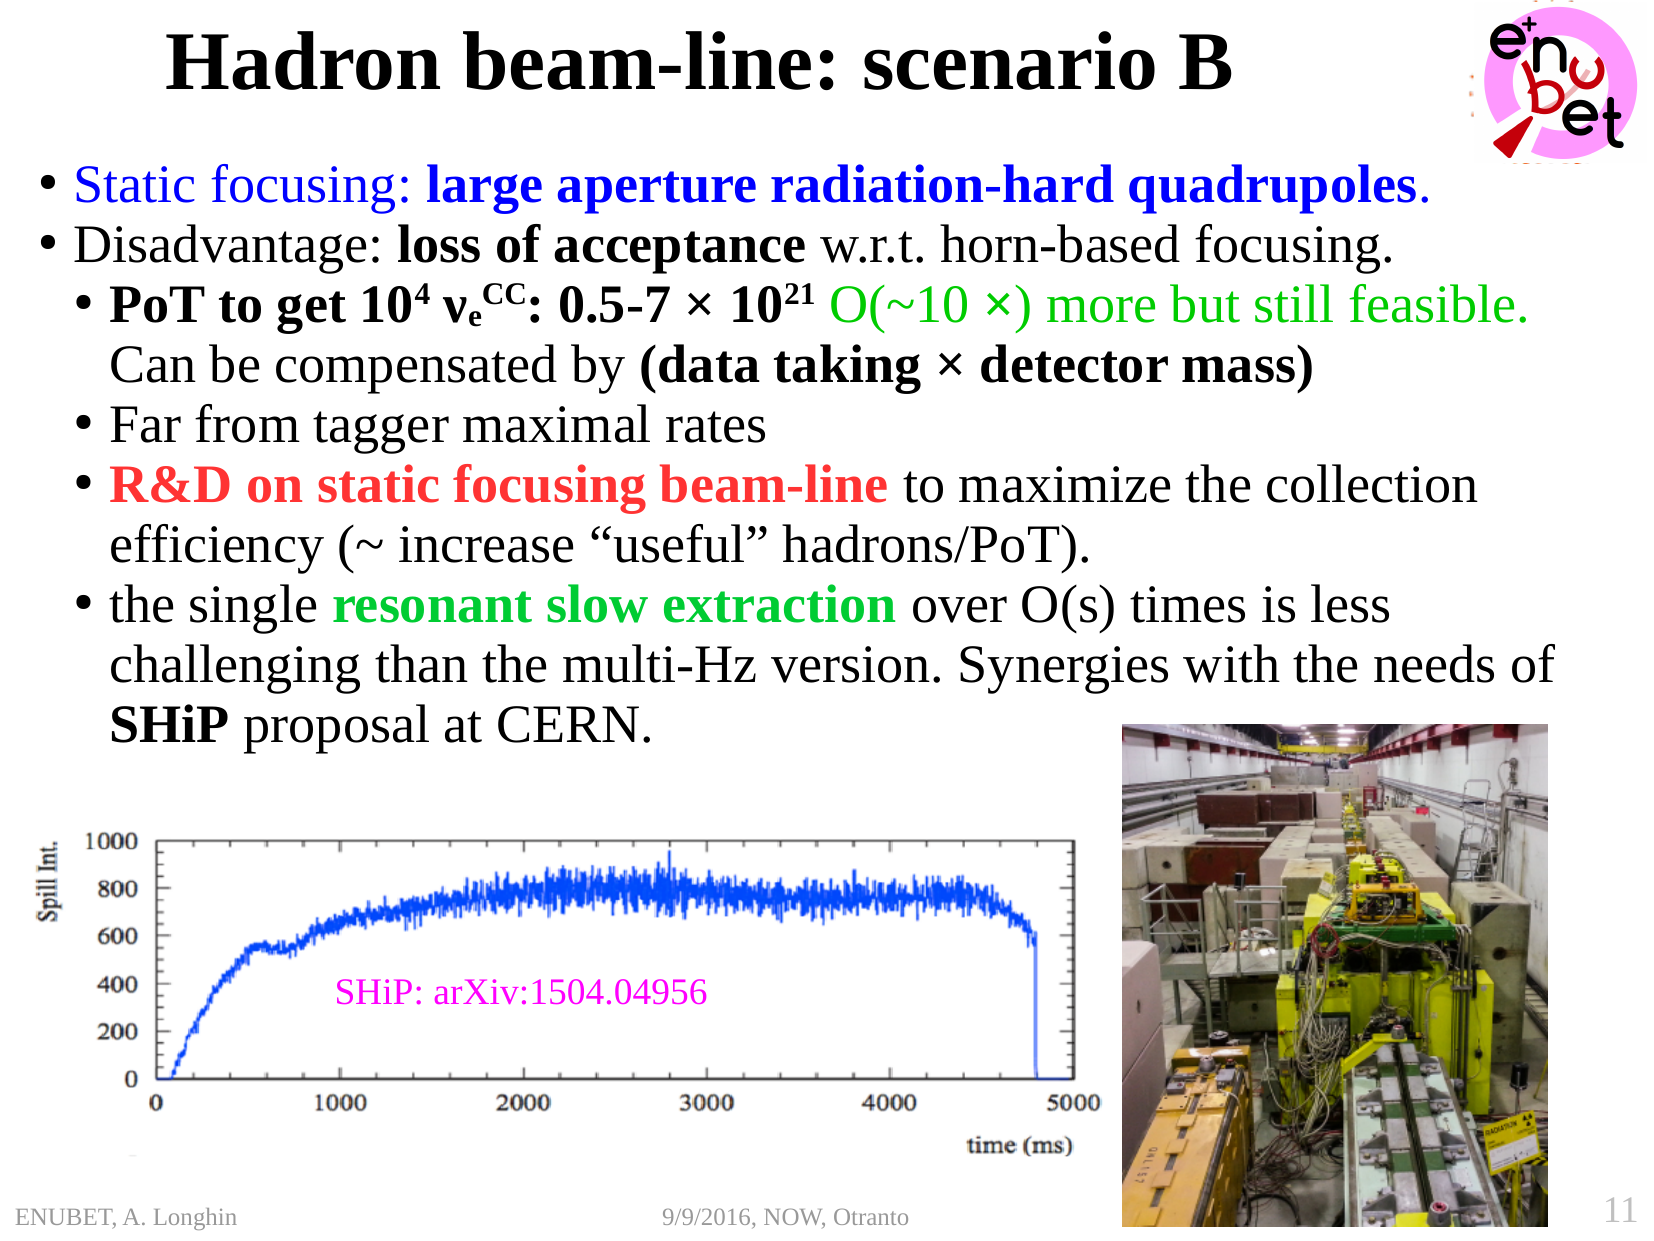

Hadron beam-line: scenario B
Static focusing: large aperture radiation-hard quadrupoles.
Disadvantage: loss of acceptance w.r.t. horn-based focusing.
PoT to get 104 νeCC: 0.5-7 × 1021 O(~10 ×) more but still feasible. Can be compensated by (data taking × detector mass)
Far from tagger maximal rates
R&D on static focusing beam-line to maximize the collection efficiency (~ increase “useful” hadrons/PoT).
the single resonant slow extraction over O(s) times is less challenging than the multi-Hz version. Synergies with the needs of SHiP proposal at CERN.
SHiP: arXiv:1504.04956